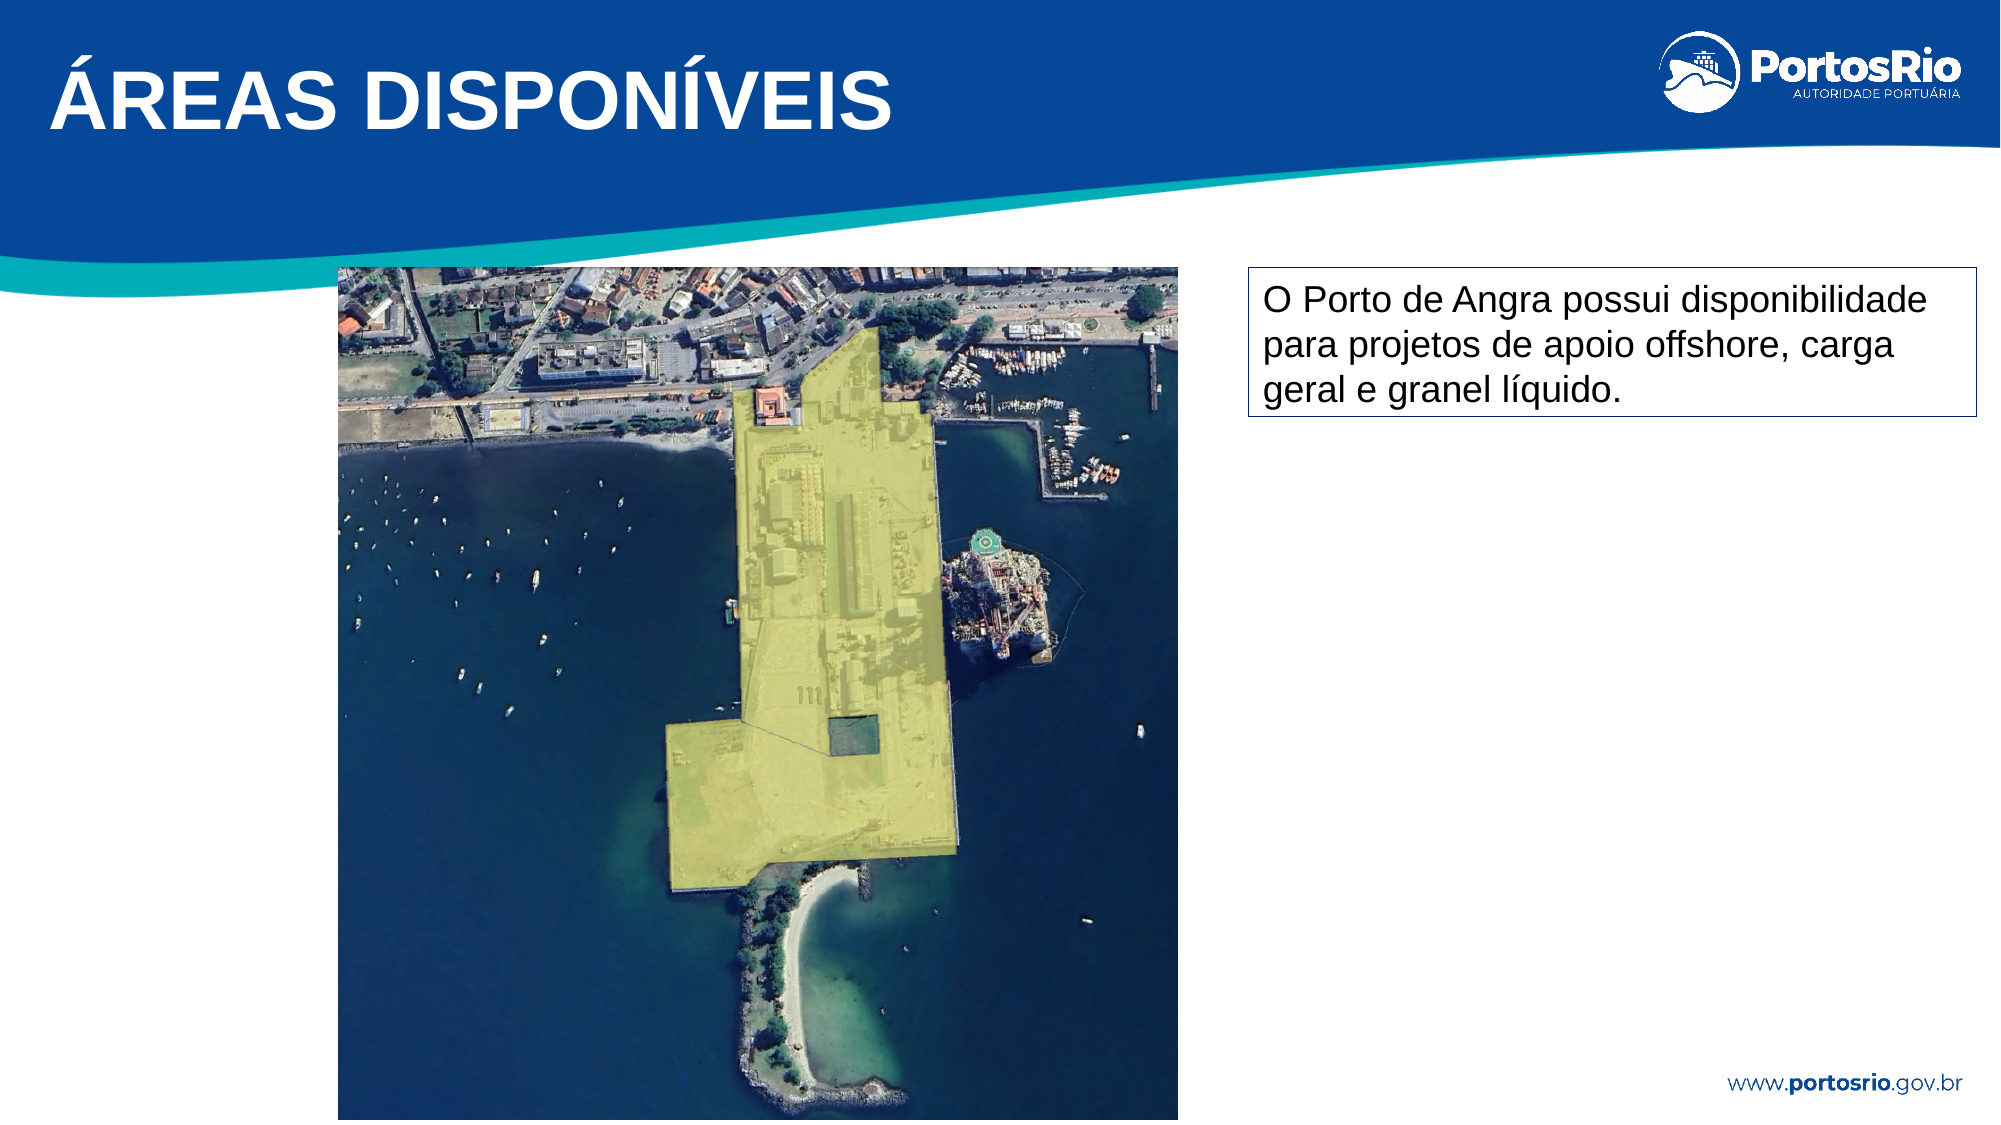

ÁREAS DISPONÍVEIS
O Porto de Angra possui disponibilidade para projetos de apoio offshore, carga geral e granel líquido.